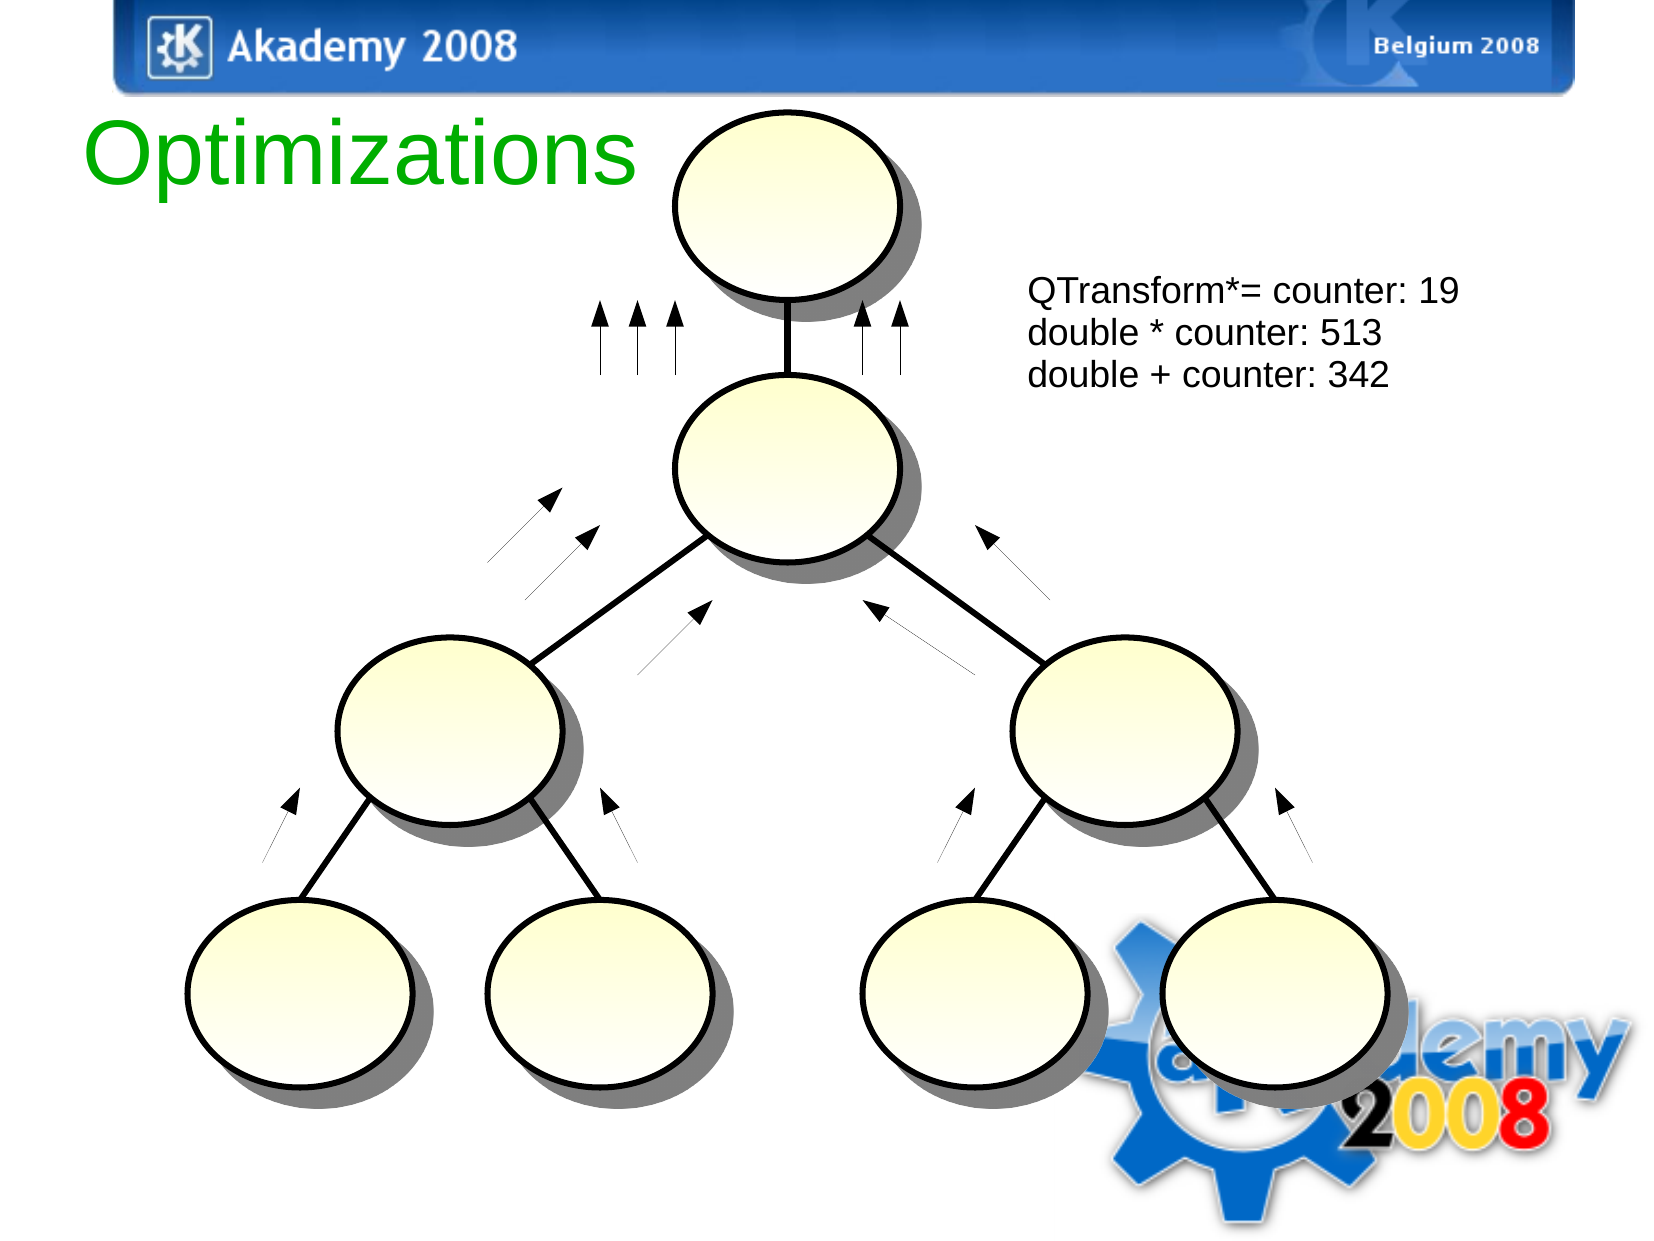

# Optimizations
QTransform*= counter: 19
double * counter: 513
double + counter: 342